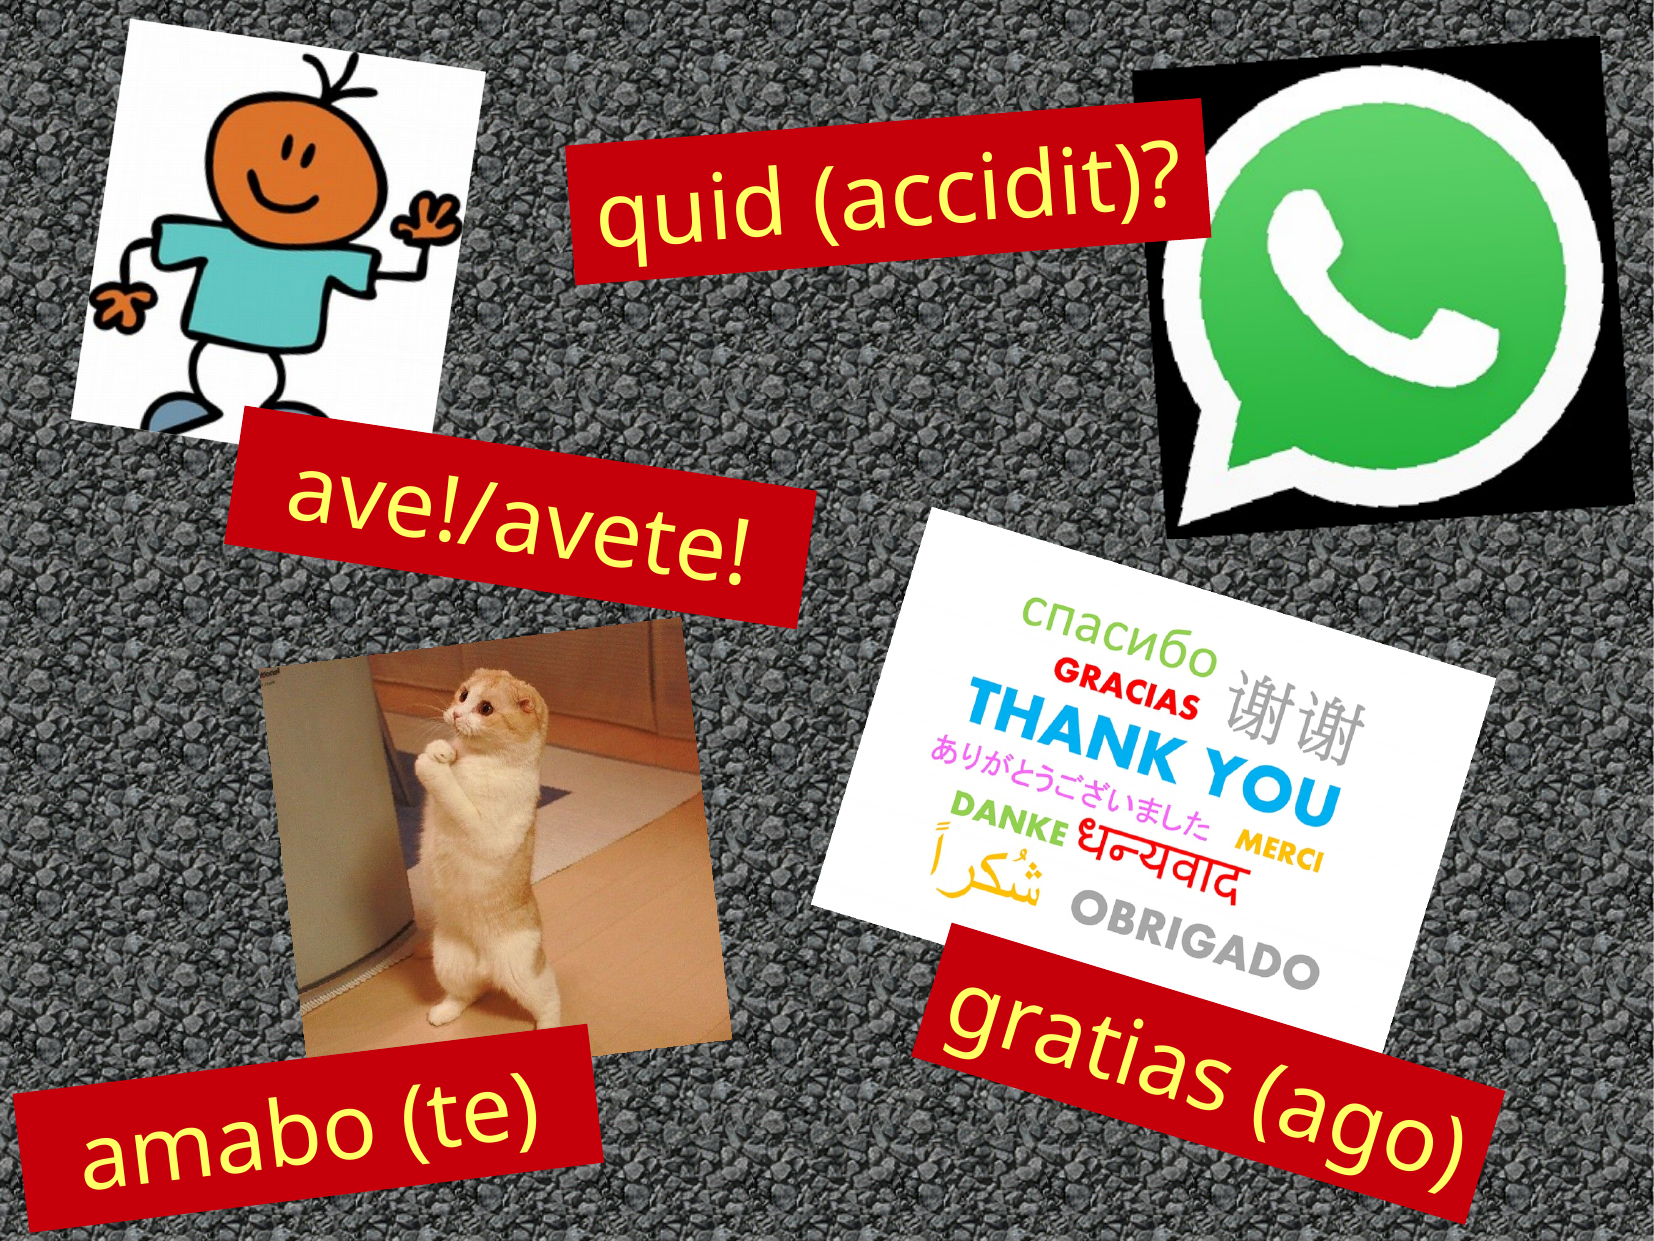

ave!/avete!
quid (accidit)?
gratias (ago)
amabo (te)